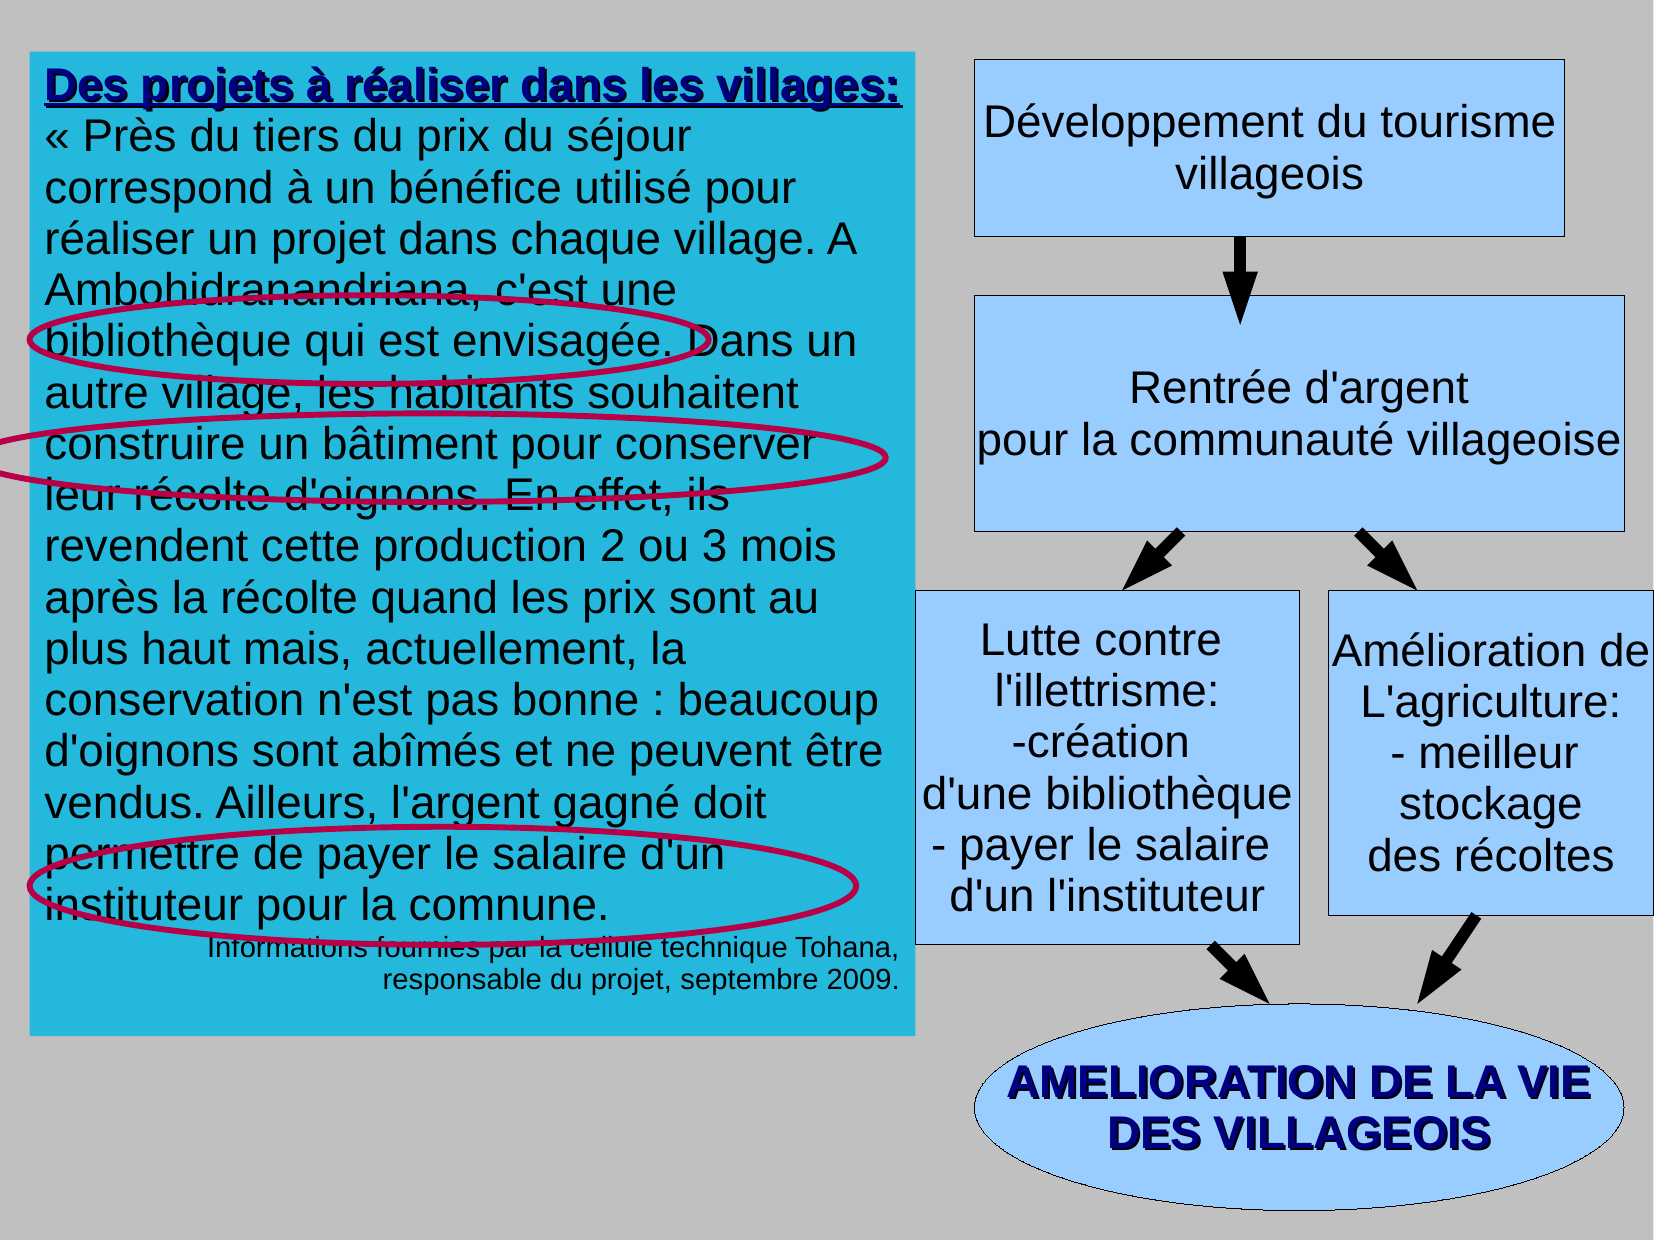

Des projets à réaliser dans les villages:
« Près du tiers du prix du séjour correspond à un bénéfice utilisé pour réaliser un projet dans chaque village. A Ambohidranandriana, c'est une bibliothèque qui est envisagée. Dans un autre village, les habitants souhaitent construire un bâtiment pour conserver leur récolte d'oignons. En effet, ils revendent cette production 2 ou 3 mois après la récolte quand les prix sont au plus haut mais, actuellement, la conservation n'est pas bonne : beaucoup d'oignons sont abîmés et ne peuvent être vendus. Ailleurs, l'argent gagné doit permettre de payer le salaire d'un instituteur pour la comnune.
Informations fournies par la cellule technique Tohana, responsable du projet, septembre 2009.
Développement du tourisme
villageois
Rentrée d'argent
pour la communauté villageoise
Lutte contre
l'illettrisme:
-création
d'une bibliothèque
- payer le salaire
d'un l'instituteur
Amélioration de
L'agriculture:
- meilleur
stockage
des récoltes
AMELIORATION DE LA VIE
DES VILLAGEOIS